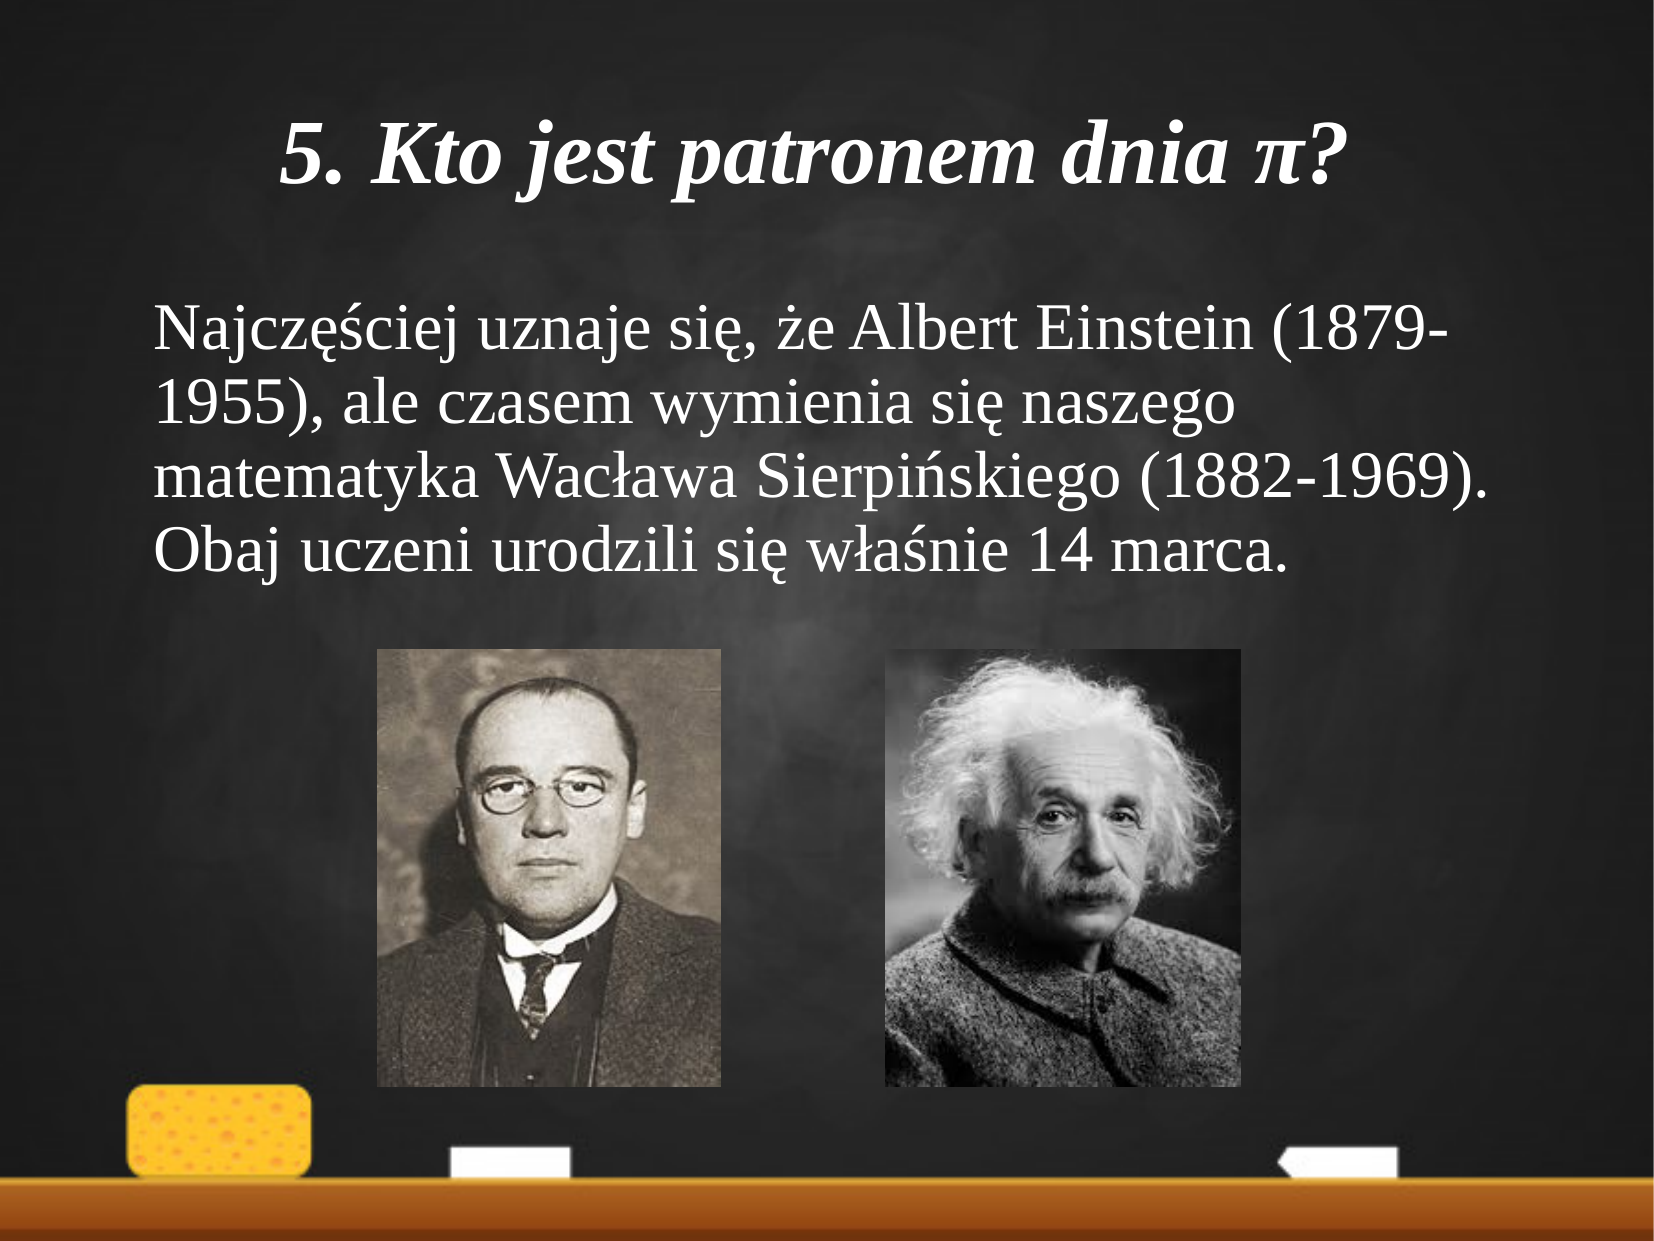

# 5. Kto jest patronem dnia π?
Najczęściej uznaje się, że Albert Einstein (1879-1955), ale czasem wymienia się naszego matematyka Wacława Sierpińskiego (1882-1969). Obaj uczeni urodzili się właśnie 14 marca.